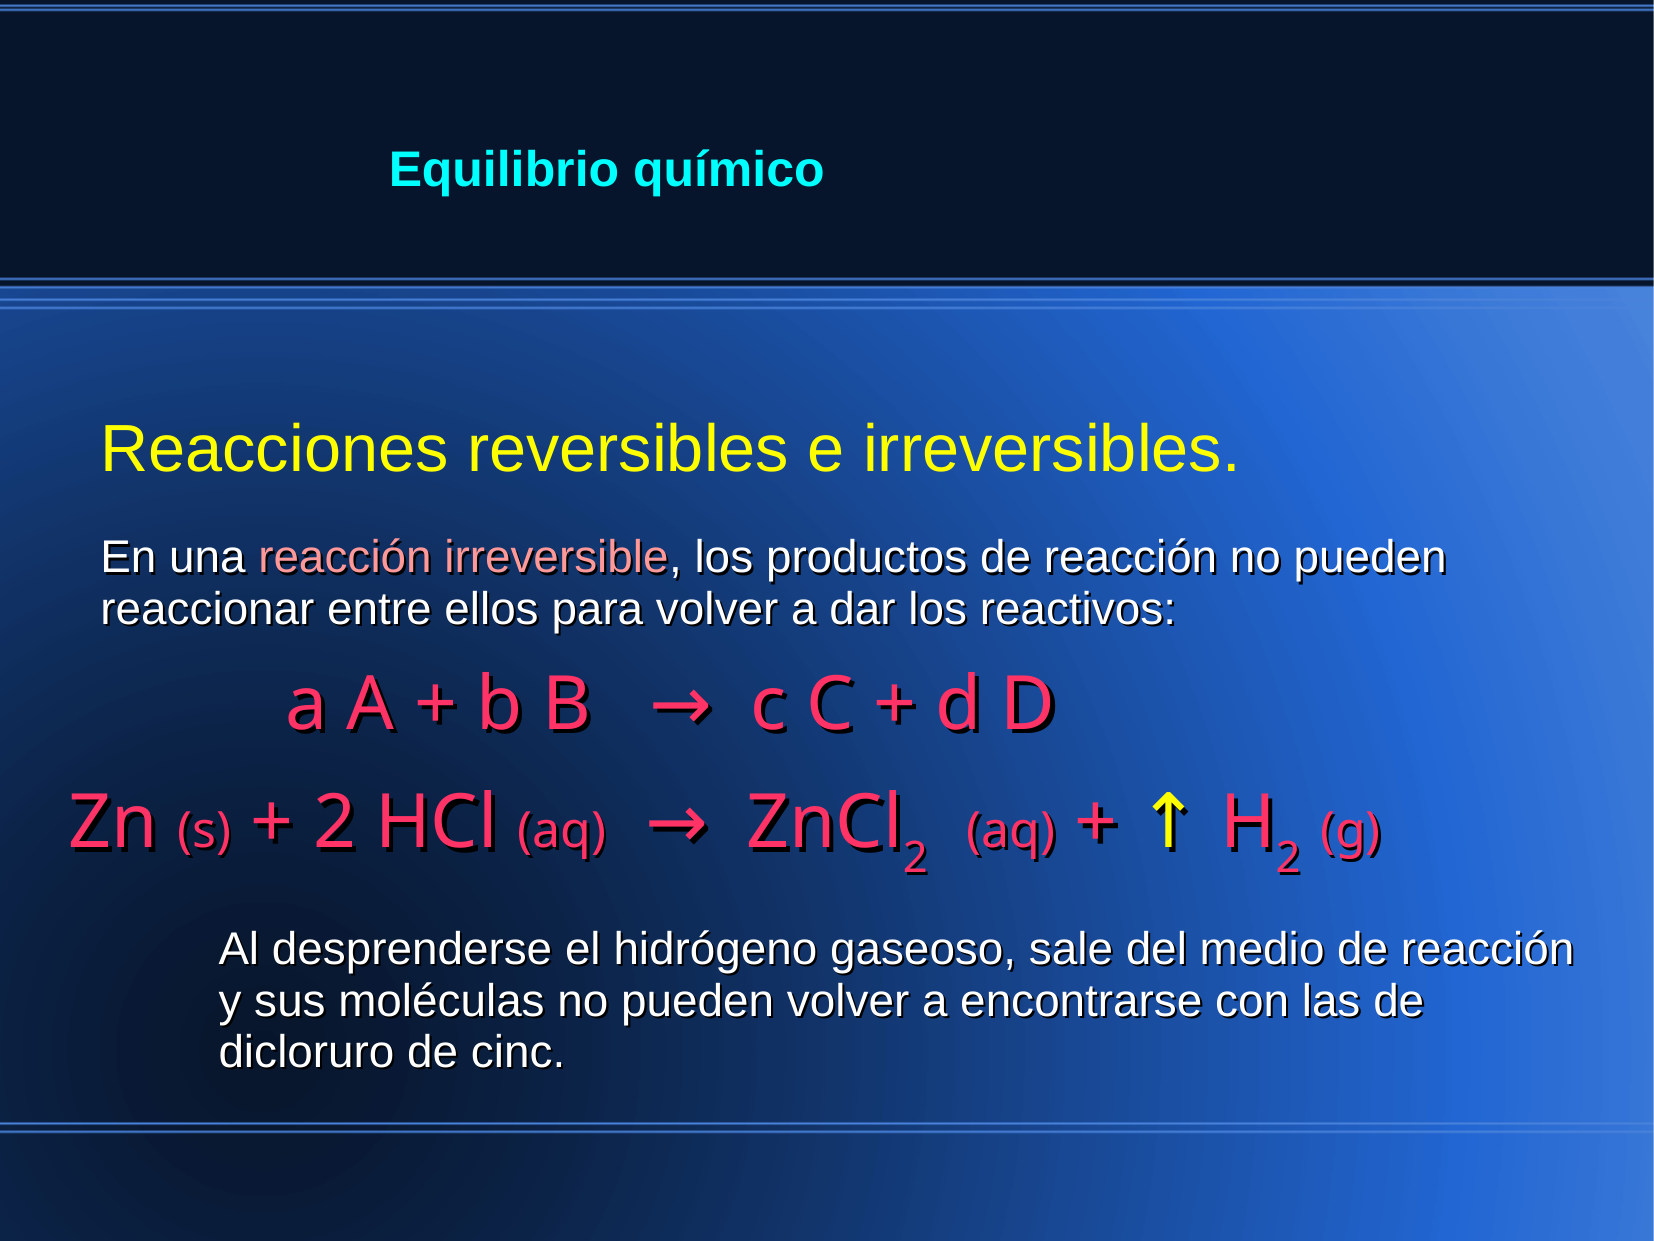

# Equilibrio químico
Reacciones reversibles e irreversibles.
En una reacción irreversible, los productos de reacción no pueden reaccionar entre ellos para volver a dar los reactivos:
 a A + b B → c C + d D
 Zn (s) + 2 HCl (aq) → ZnCl2 (aq) + ↑ H2 (g)
Al desprenderse el hidrógeno gaseoso, sale del medio de reacción y sus moléculas no pueden volver a encontrarse con las de dicloruro de cinc.